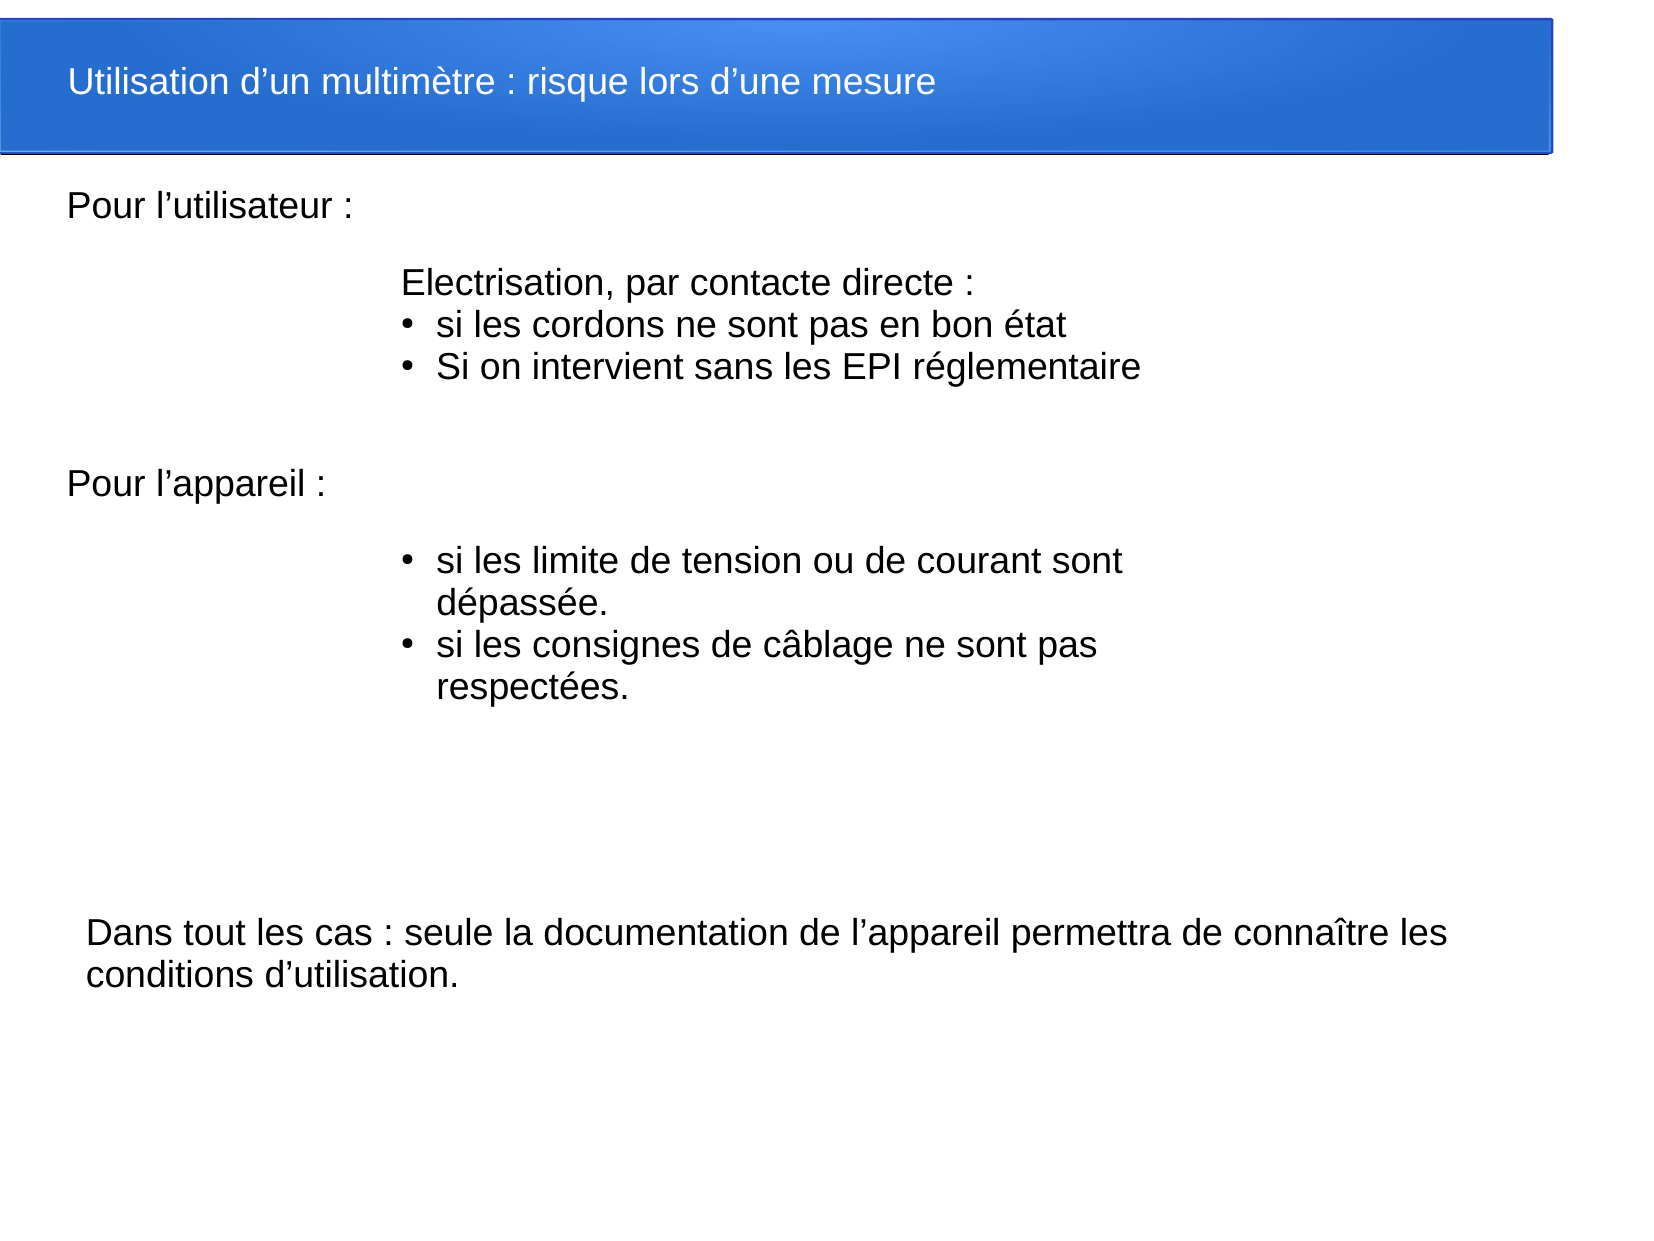

Utilisation d’un multimètre : risque lors d’une mesure
Pour l’utilisateur :
Electrisation, par contacte directe :
si les cordons ne sont pas en bon état
Si on intervient sans les EPI réglementaire
Pour l’appareil :
si les limite de tension ou de courant sont dépassée.
si les consignes de câblage ne sont pas respectées.
Dans tout les cas : seule la documentation de l’appareil permettra de connaître les conditions d’utilisation.